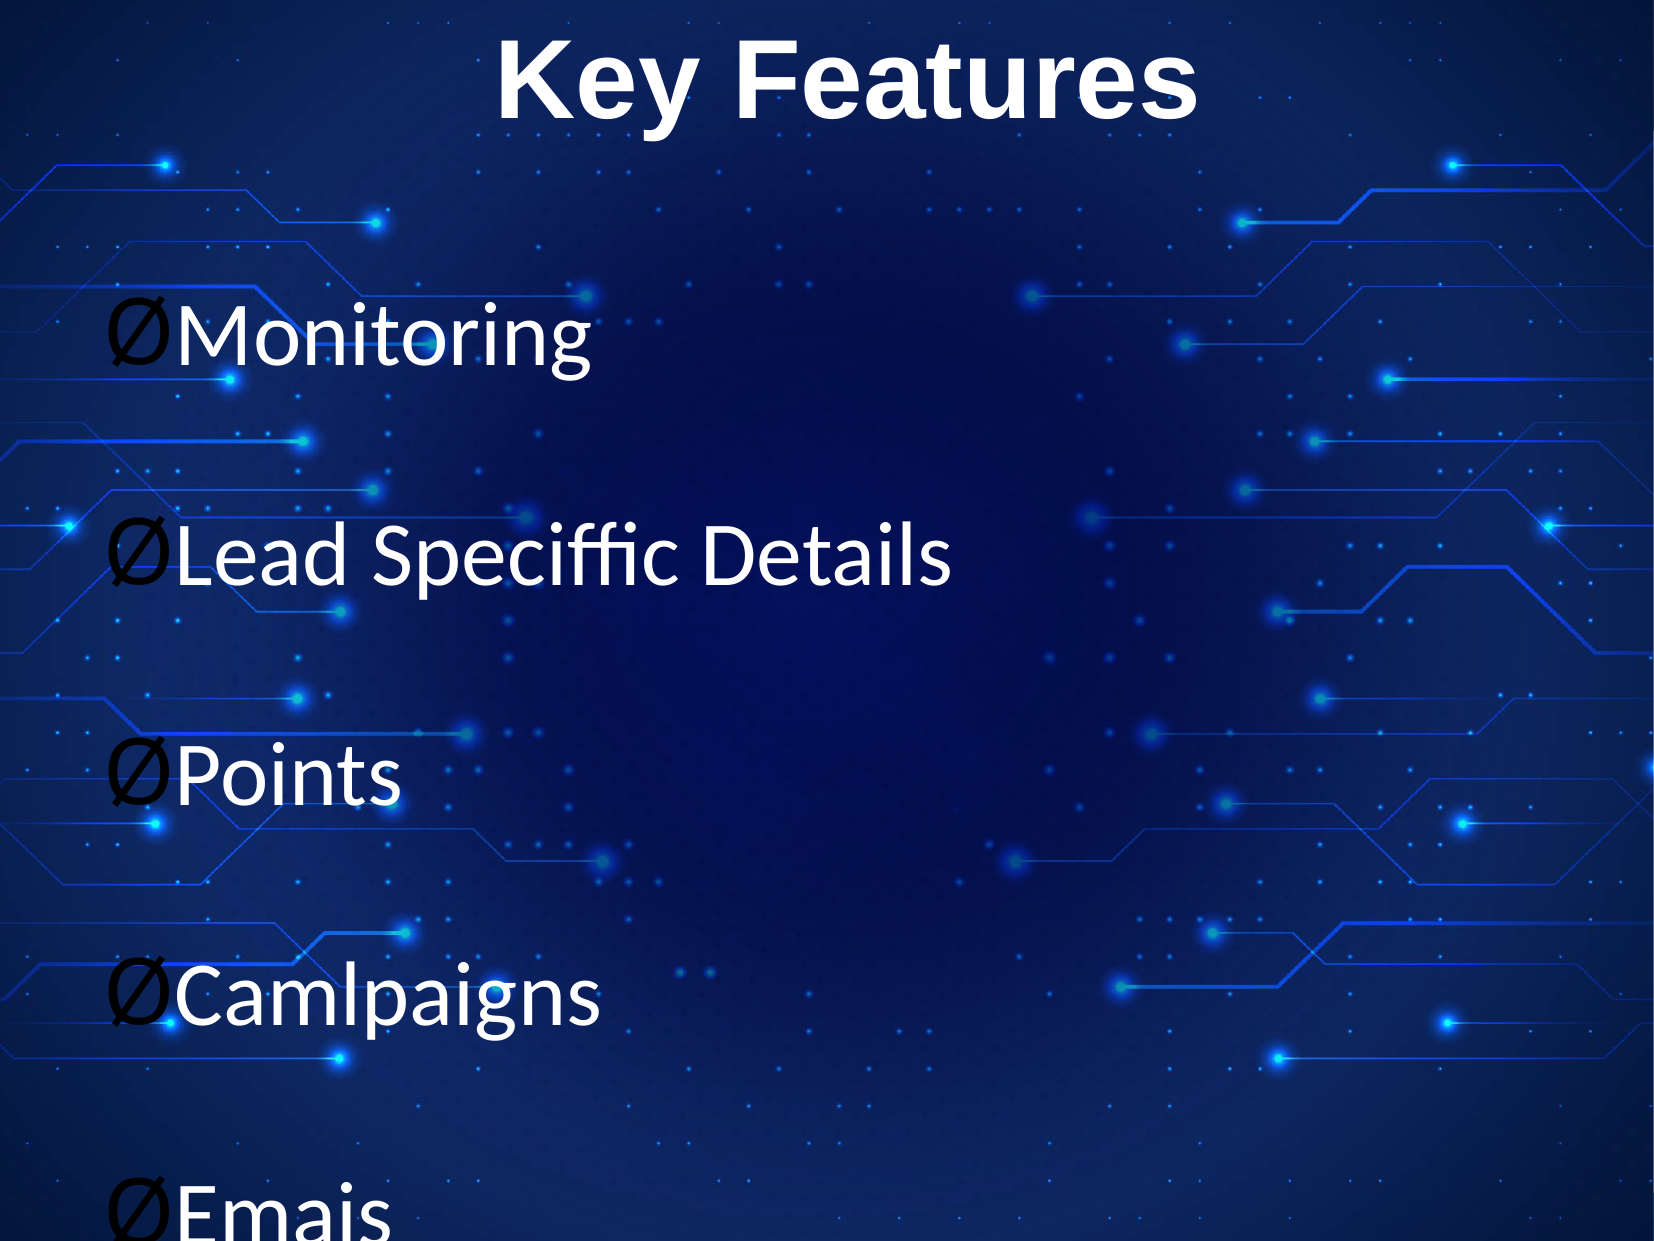

Key Features
Monitoring
Lead Speciffic Details
Points
Camlpaigns
Emais
Forms
Landing pages
Assets
Reports